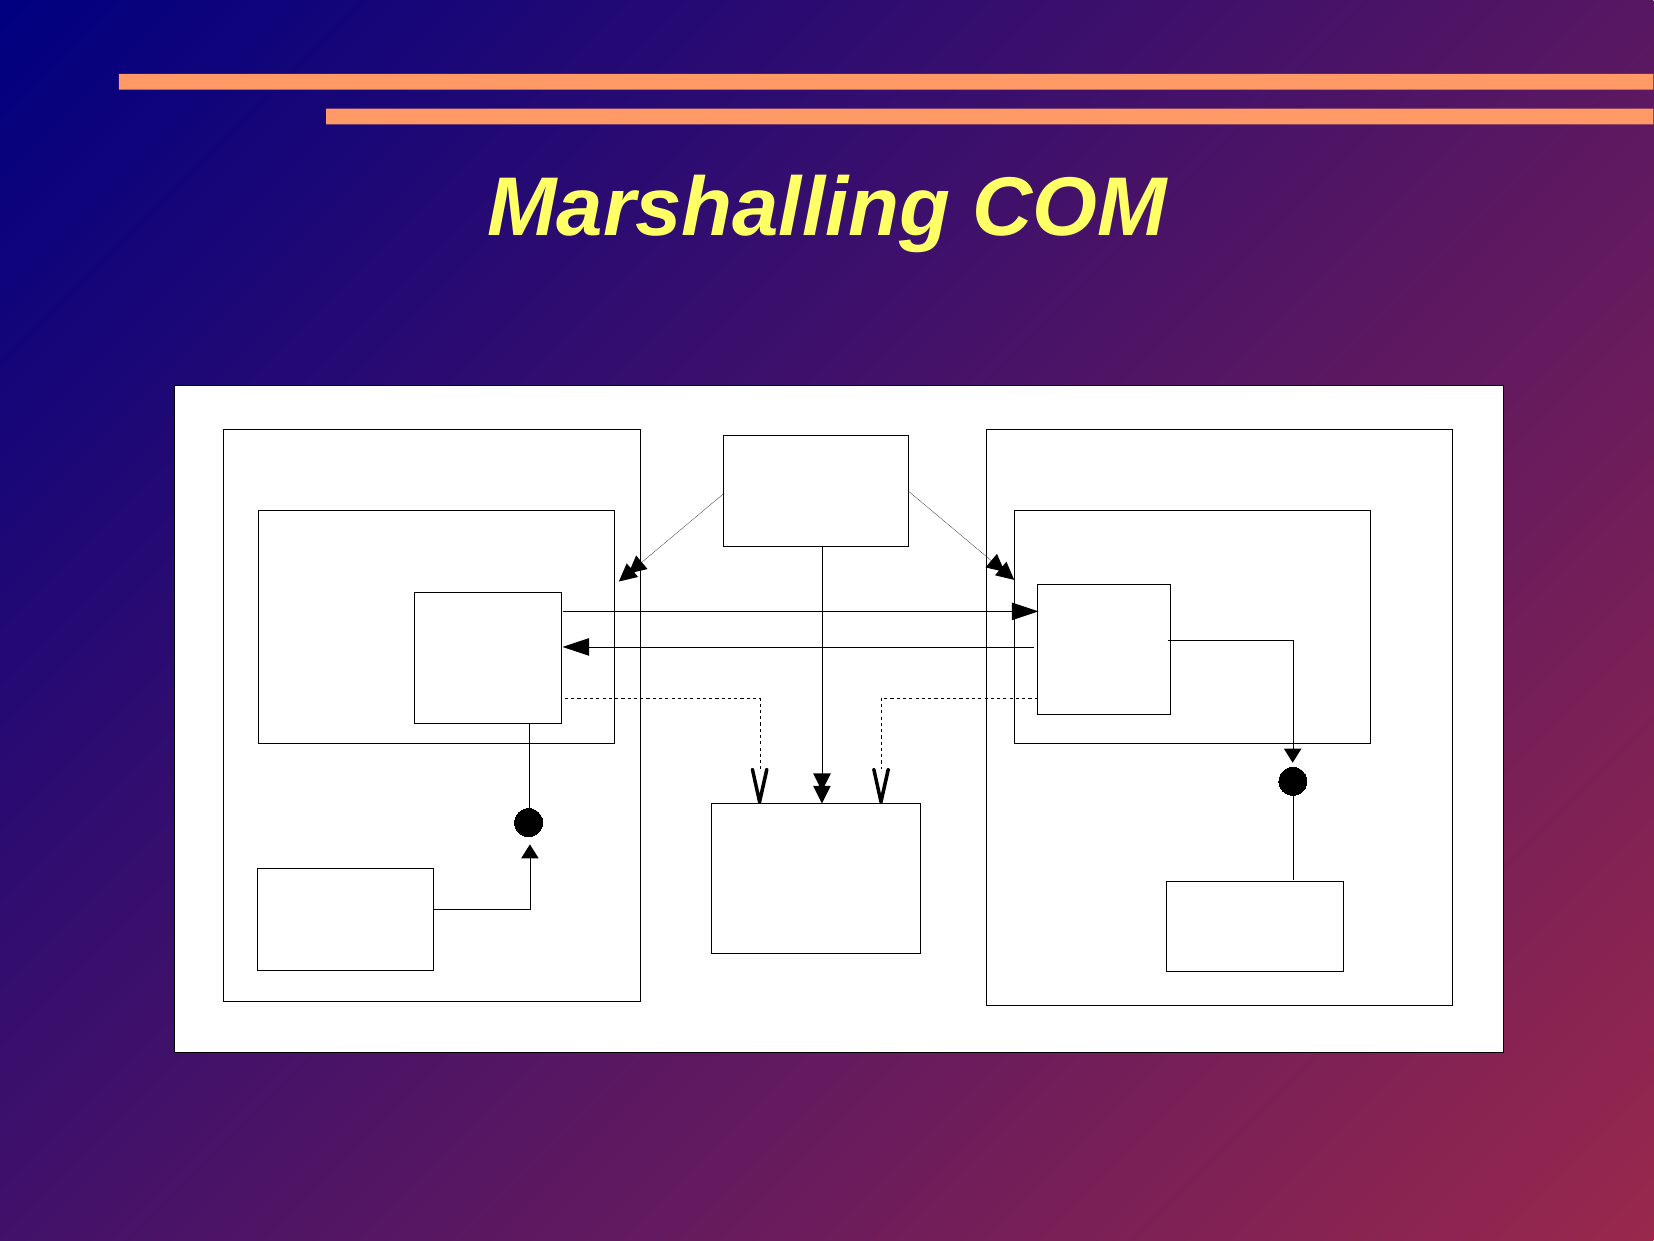

# Marshalling COM
Processus 1
DLL Proxy/Stub
Proxy
IServer
Client
Processus 2
DLL Proxy/Stub
Stub
IServer
Serveur
IDL
Type
Library